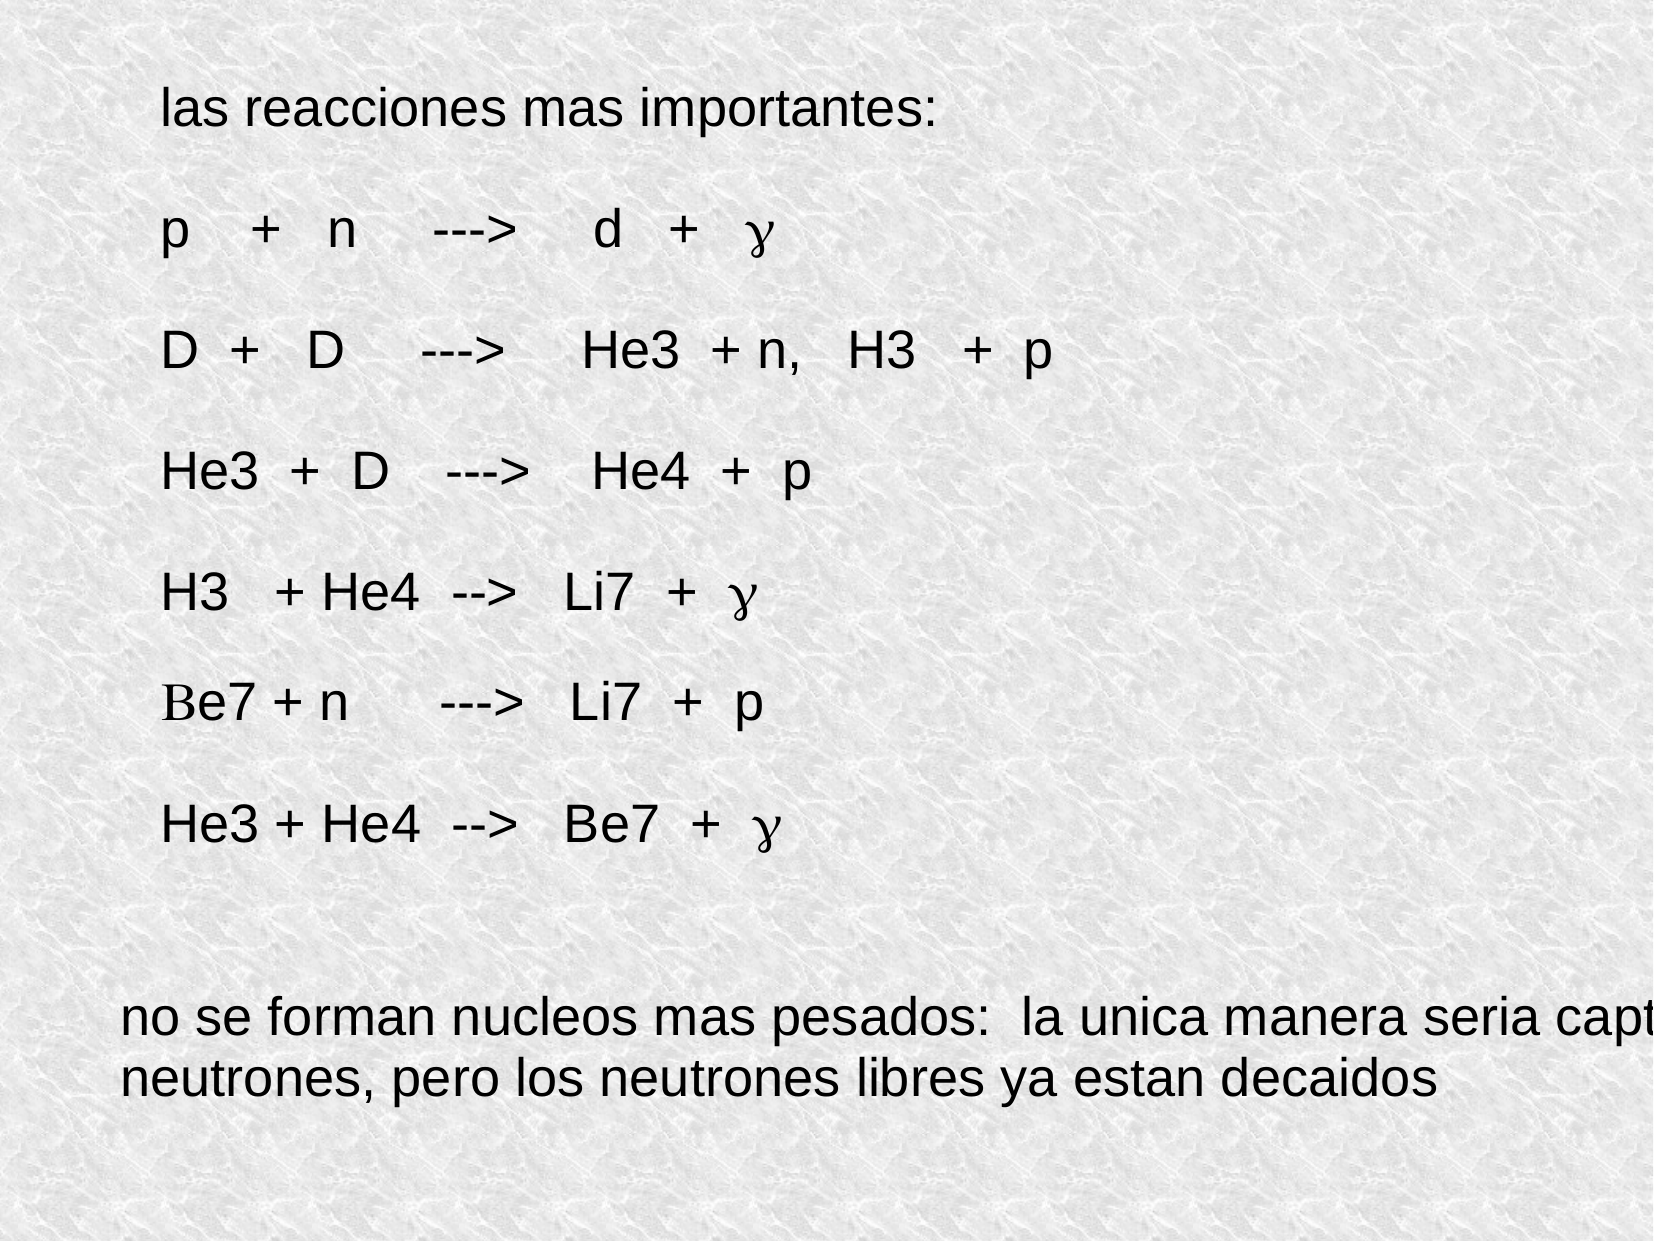

las reacciones mas importantes:
p + n ---> d + 
D + D ---> He3 + n, H3 + p
He3 + D ---> He4 + p
H3 + He4 --> Li7 +
Be7 + n ---> Li7 + p
He3 + He4 --> Be7 + 
no se forman nucleos mas pesados: la unica manera seria capturar
neutrones, pero los neutrones libres ya estan decaidos